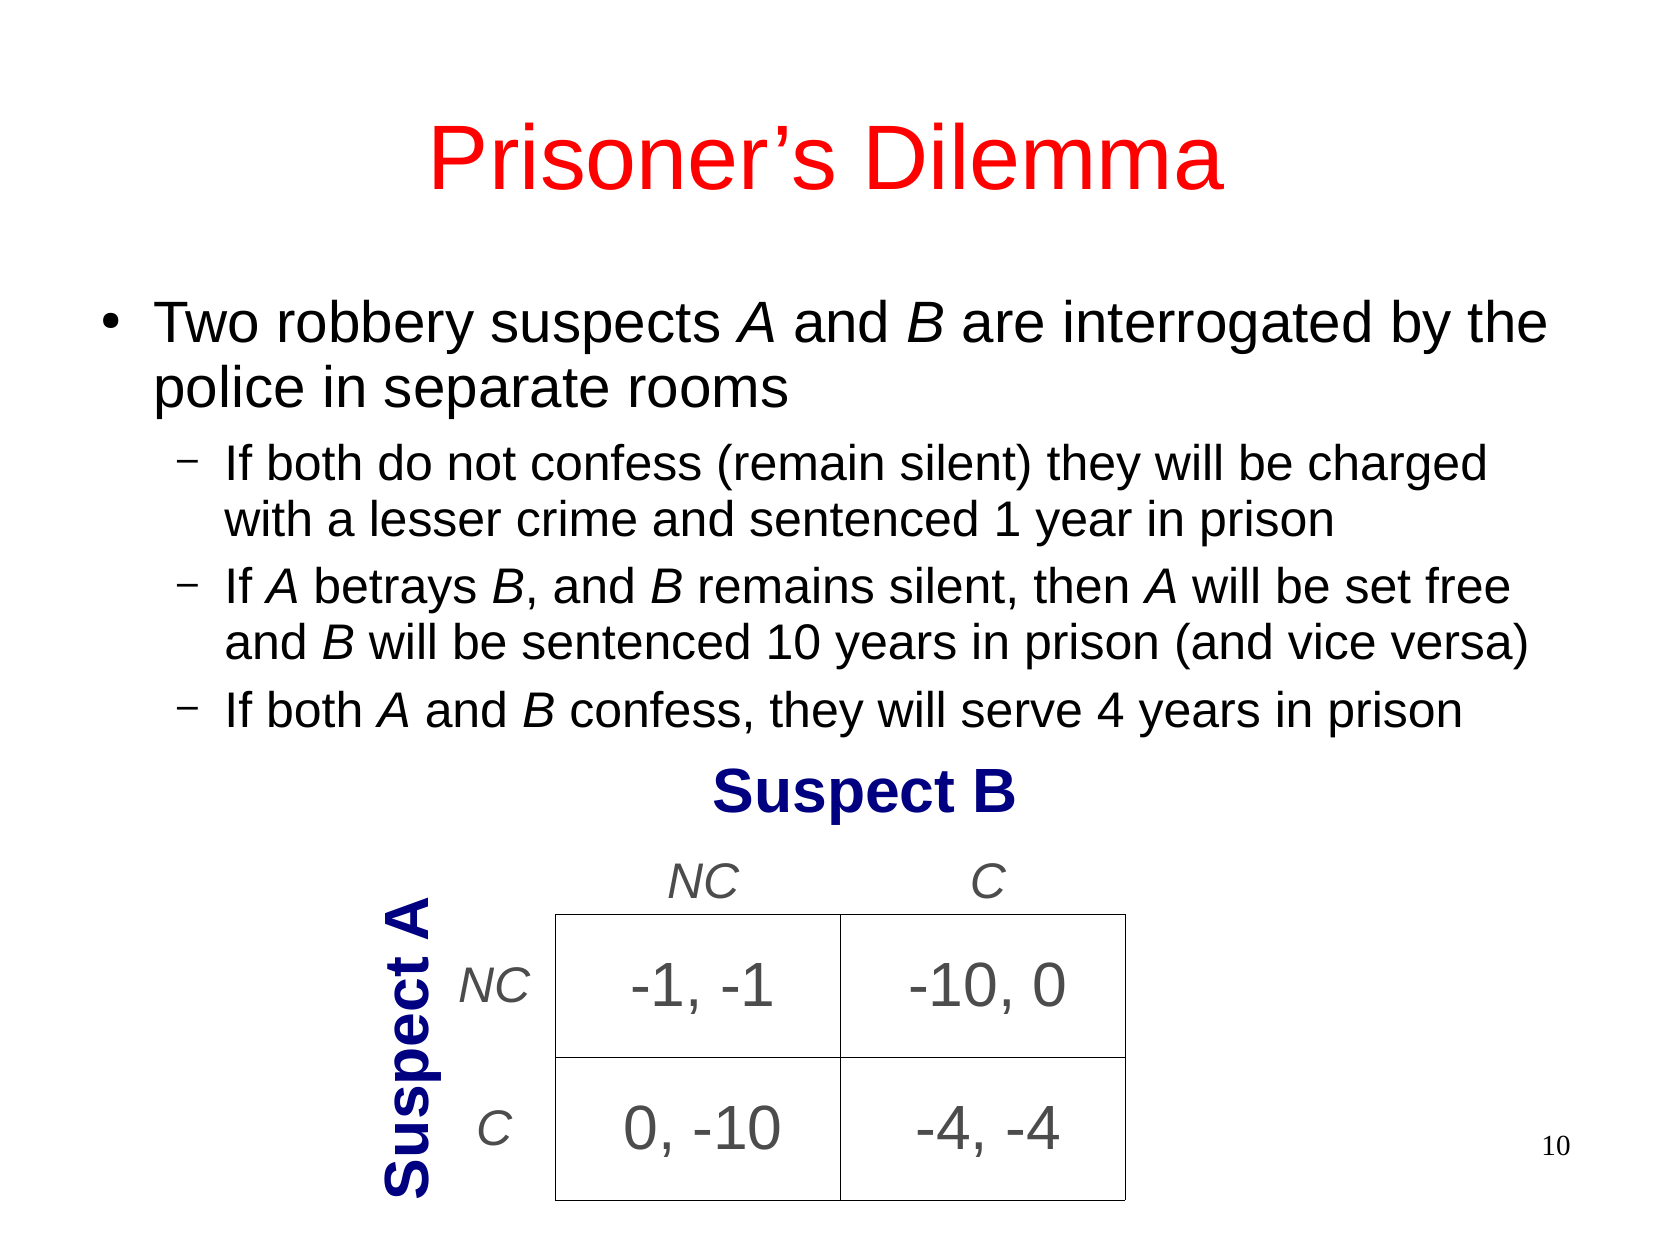

# Prisoner’s Dilemma
Two robbery suspects A and B are interrogated by the police in separate rooms
If both do not confess (remain silent) they will be charged with a lesser crime and sentenced 1 year in prison
If A betrays B, and B remains silent, then A will be set free and B will be sentenced 10 years in prison (and vice versa)
If both A and B confess, they will serve 4 years in prison
Suspect B
| | NC | C |
| --- | --- | --- |
| NC | -1, -1 | -10, 0 |
| C | 0, -10 | -4, -4 |
Suspect A
Complex Systems
10